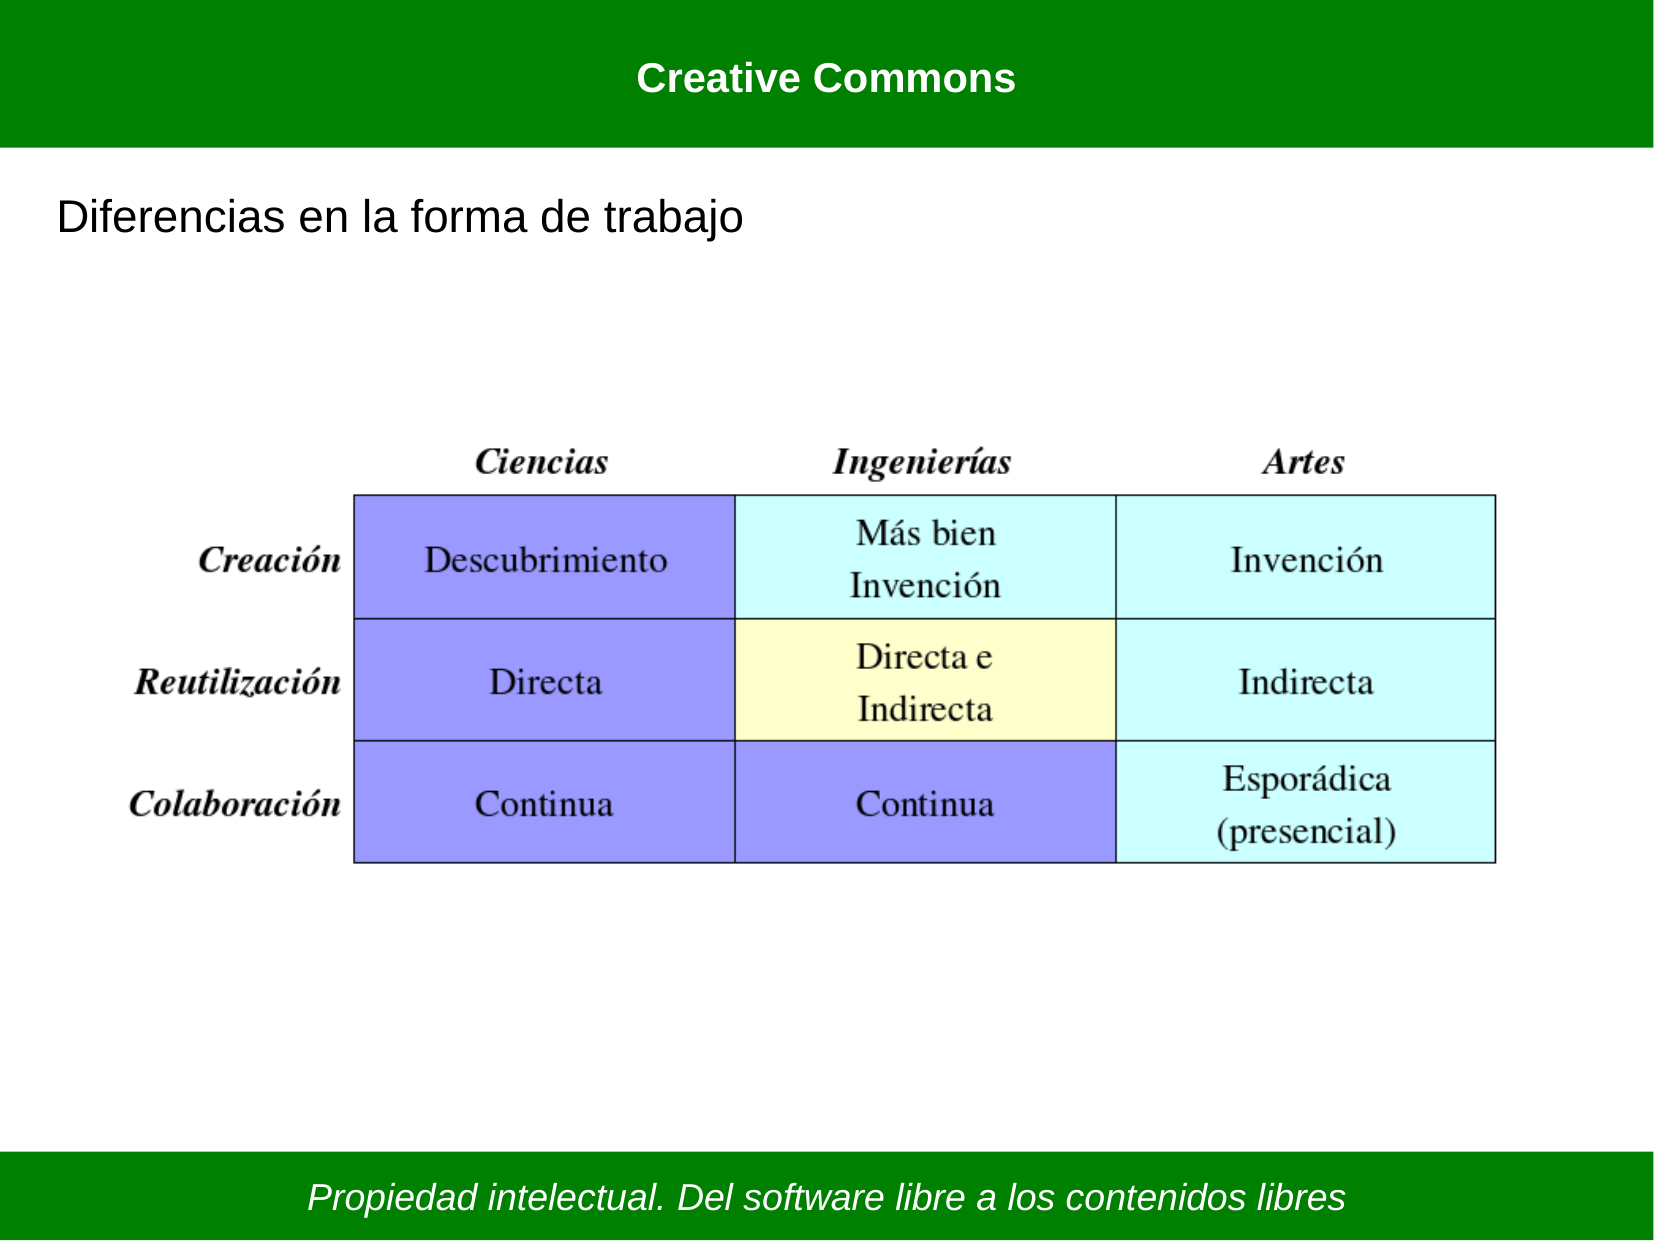

Creative Commons
Diferencias en la forma de trabajo
Propiedad intelectual. Del software libre a los contenidos libres